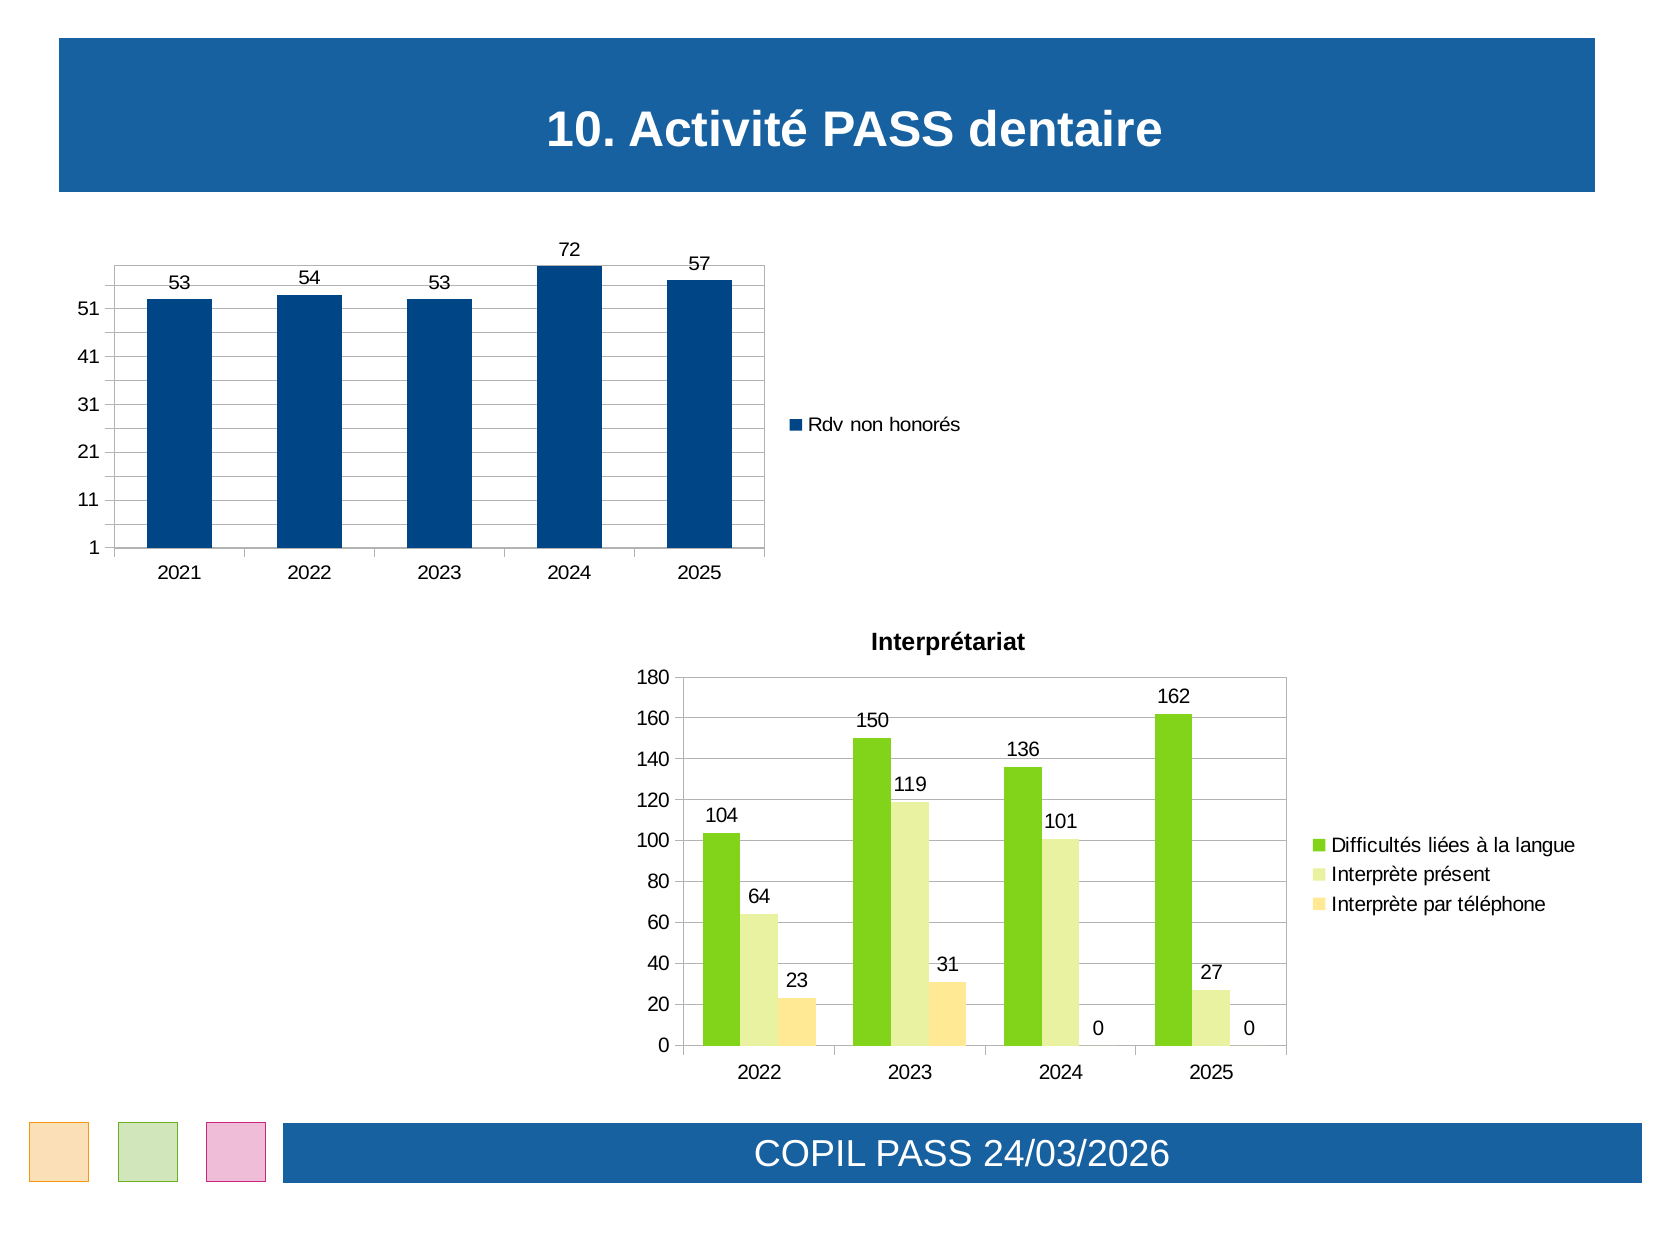

# 10. Activité PASS dentaire
### Chart
| Category | Rdv non honorés |
|---|---|
| 2021 | 53.0 |
| 2022 | 54.0 |
| 2023 | 53.0 |
| 2024 | 72.0 |
| 2025 | 57.0 |Interprétariat
### Chart
| Category | Difficultés liées à la langue | Interprète présent | Interprète par téléphone |
|---|---|---|---|
| 2022 | 104.0 | 64.0 | 23.0 |
| 2023 | 150.0 | 119.0 | 31.0 |
| 2024 | 136.0 | 101.0 | 0.0 |
| 2025 | 162.0 | 27.0 | 0.0 |
COPIL PASS 24/03/2026